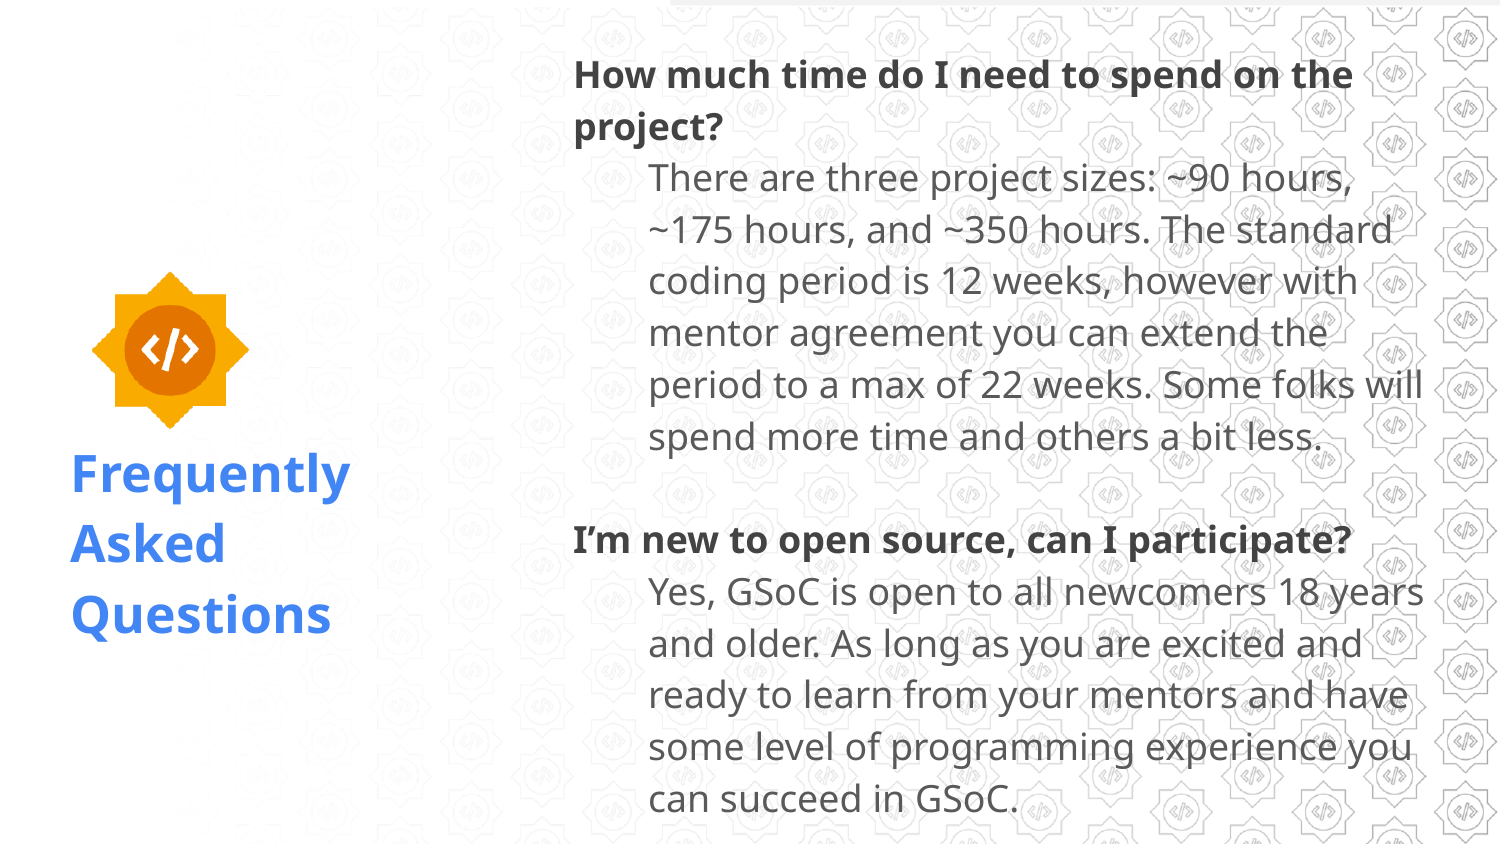

How much time do I need to spend on the project?
There are three project sizes: ~90 hours, ~175 hours, and ~350 hours. The standard coding period is 12 weeks, however with mentor agreement you can extend the period to a max of 22 weeks. Some folks will spend more time and others a bit less.
I’m new to open source, can I participate?
Yes, GSoC is open to all newcomers 18 years and older. As long as you are excited and ready to learn from your mentors and have some level of programming experience you can succeed in GSoC.
# Frequently Asked Questions